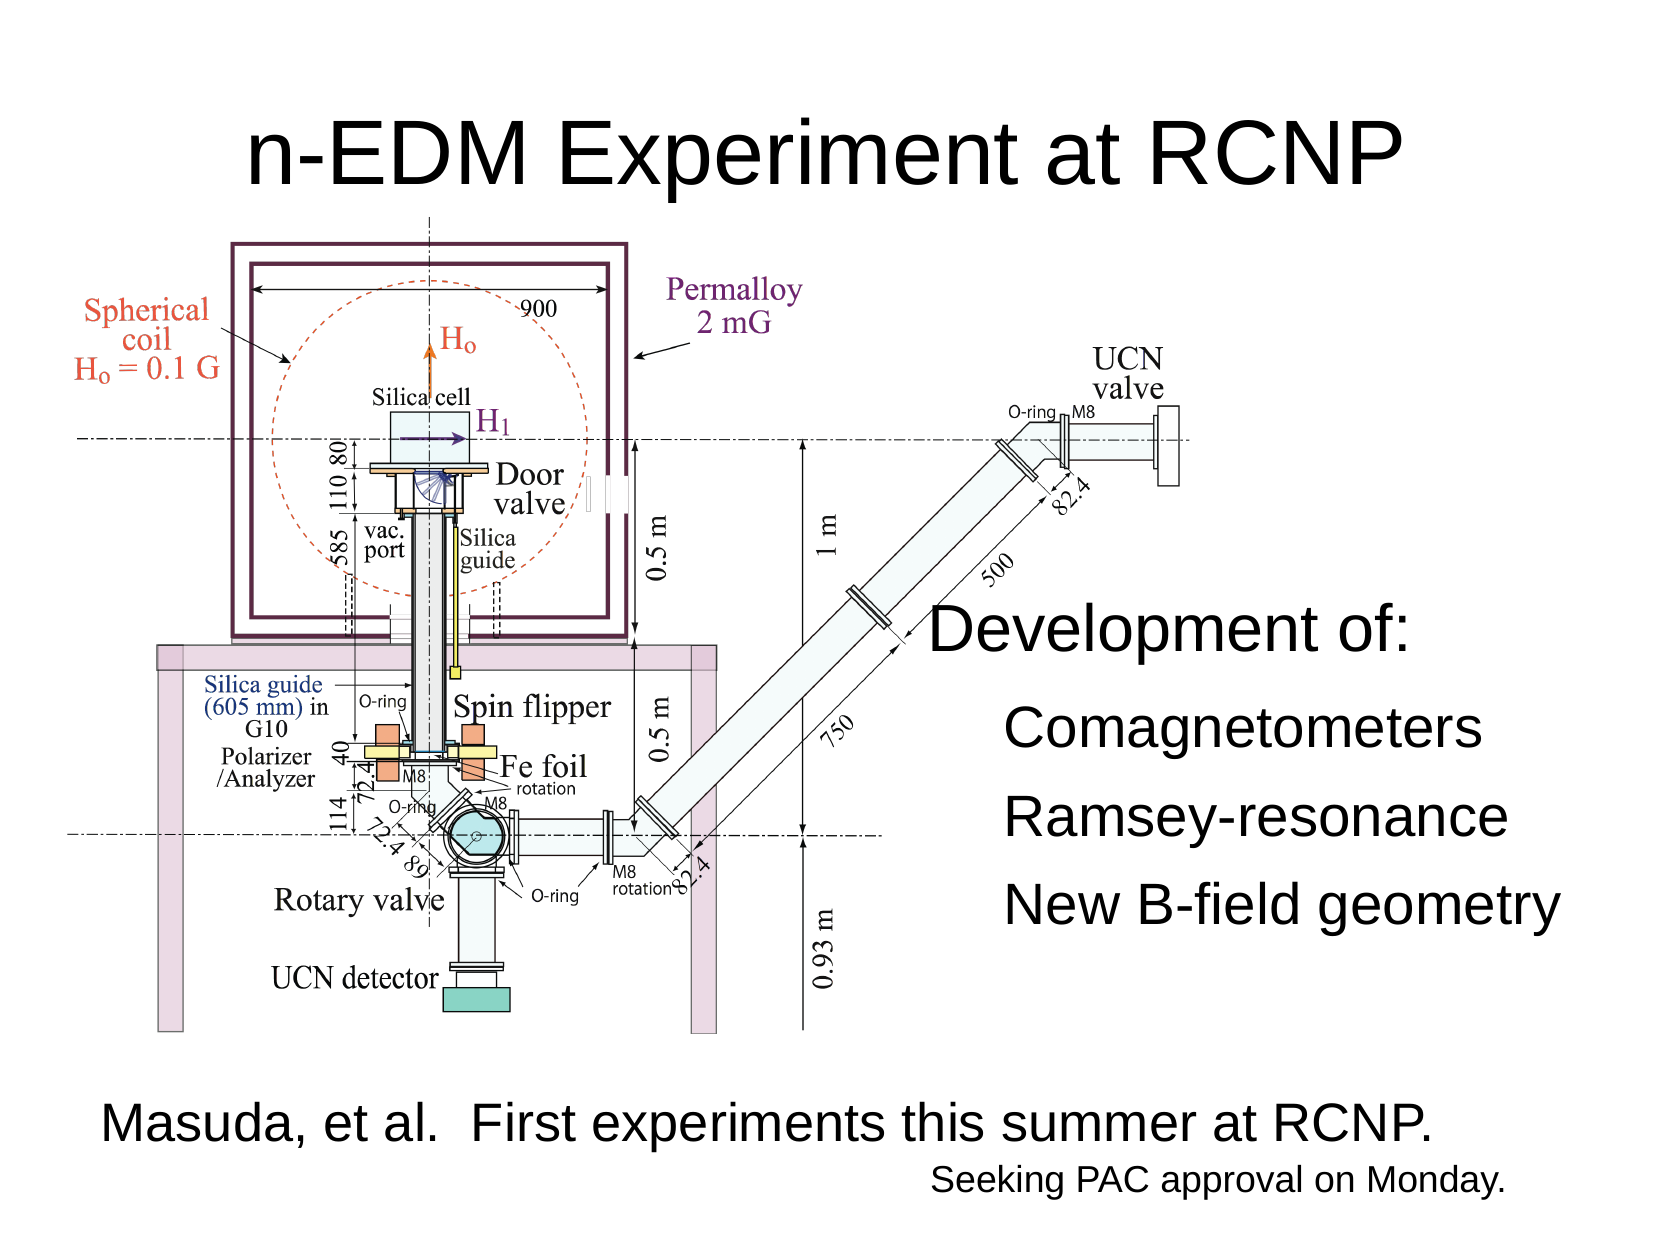

# n-EDM Experiment at RCNP
Development of:
Comagnetometers
Ramsey-resonance
New B-field geometry
Masuda, et al. First experiments this summer at RCNP.
Seeking PAC approval on Monday.